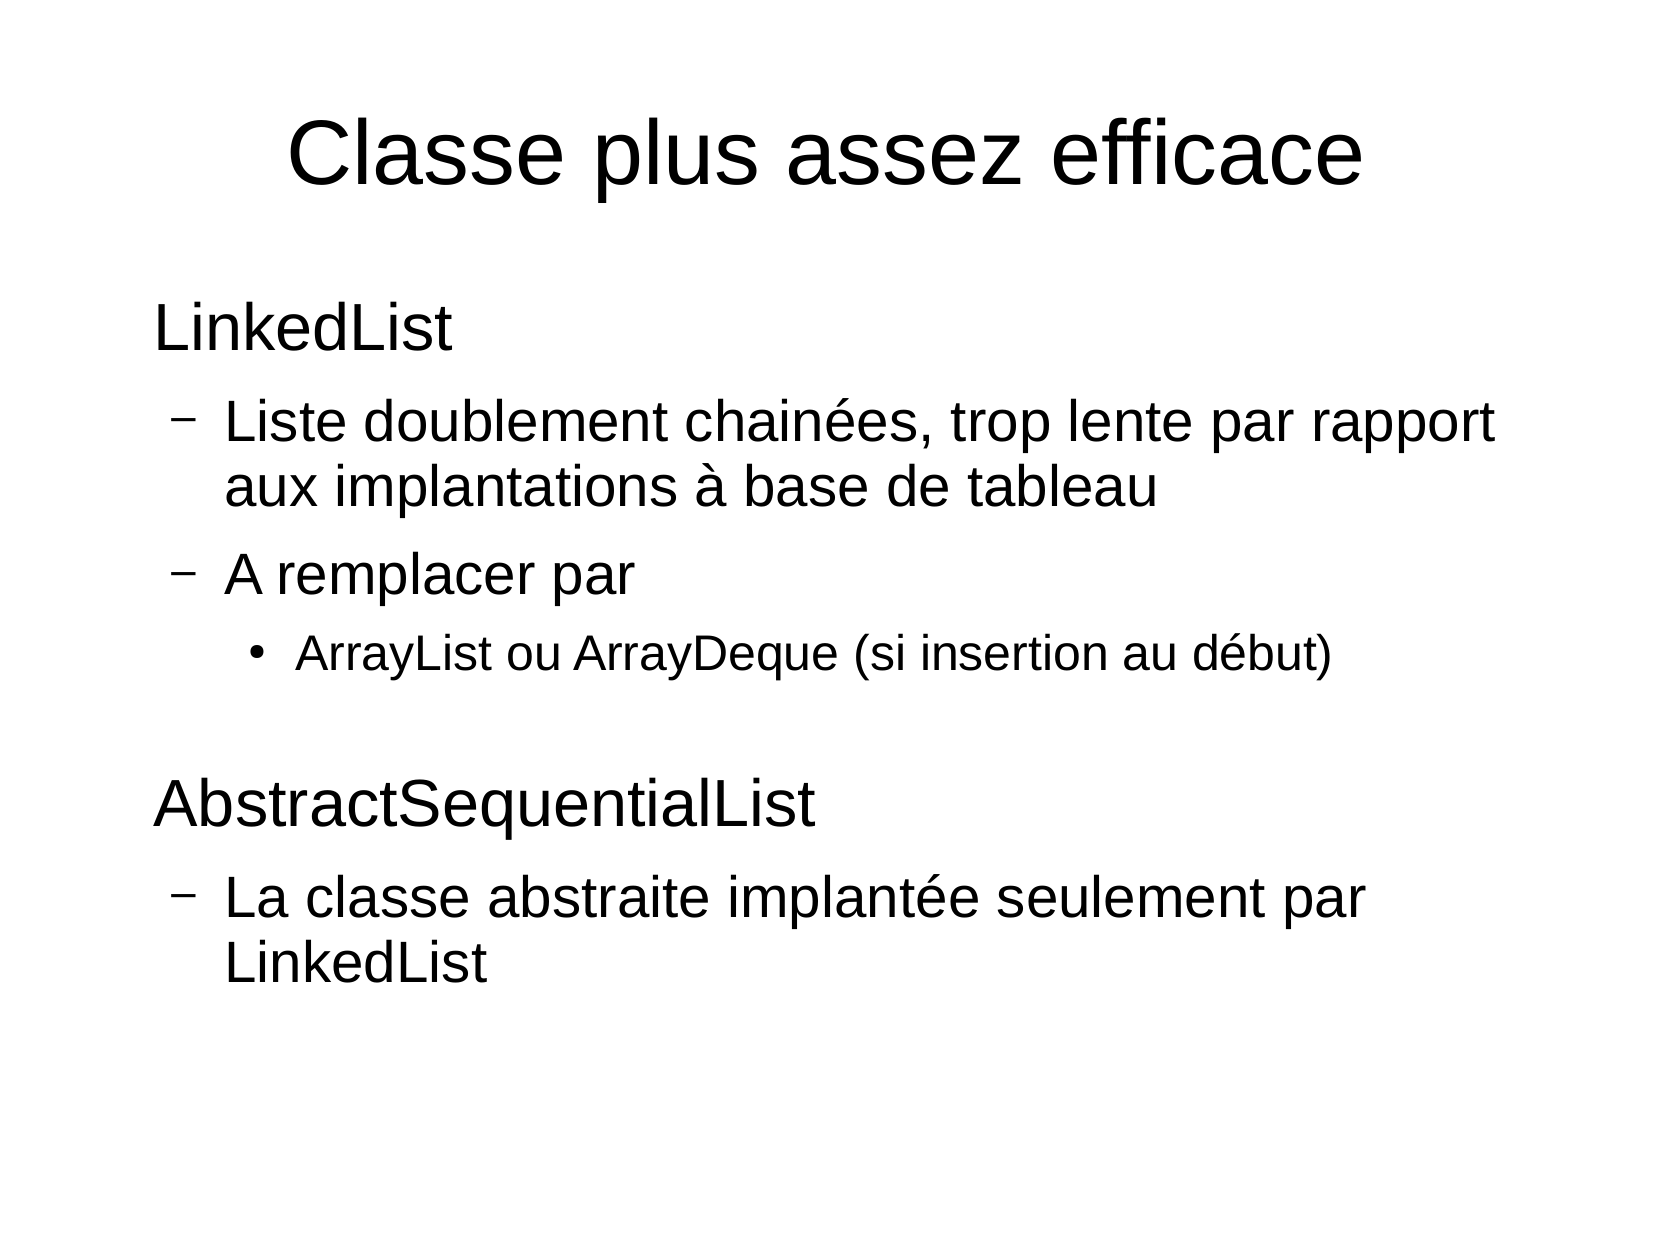

# Classe plus assez efficace
LinkedList
Liste doublement chainées, trop lente par rapport aux implantations à base de tableau
A remplacer par
ArrayList ou ArrayDeque (si insertion au début)
AbstractSequentialList
La classe abstraite implantée seulement par LinkedList